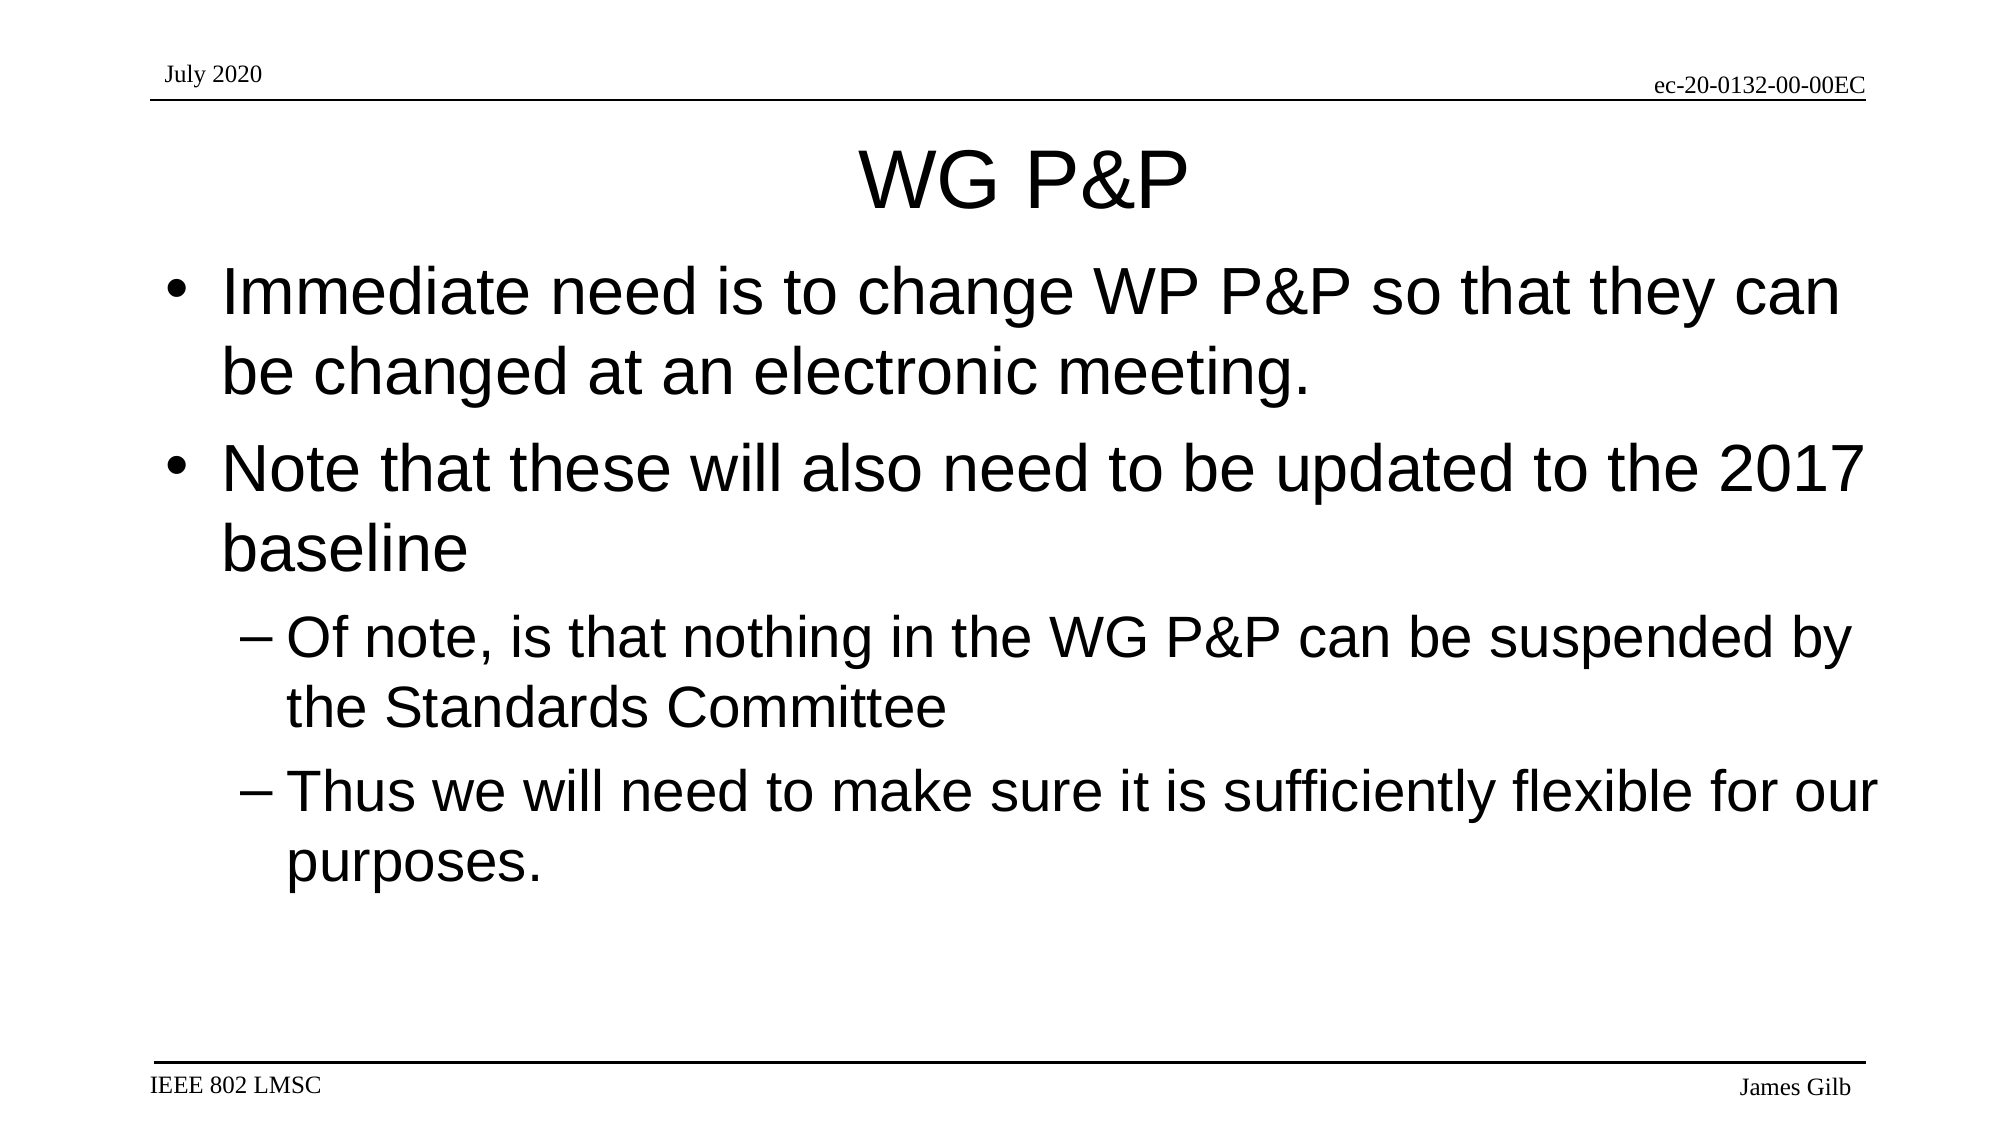

# WG P&P
Immediate need is to change WP P&P so that they can be changed at an electronic meeting.
Note that these will also need to be updated to the 2017 baseline
Of note, is that nothing in the WG P&P can be suspended by the Standards Committee
Thus we will need to make sure it is sufficiently flexible for our purposes.